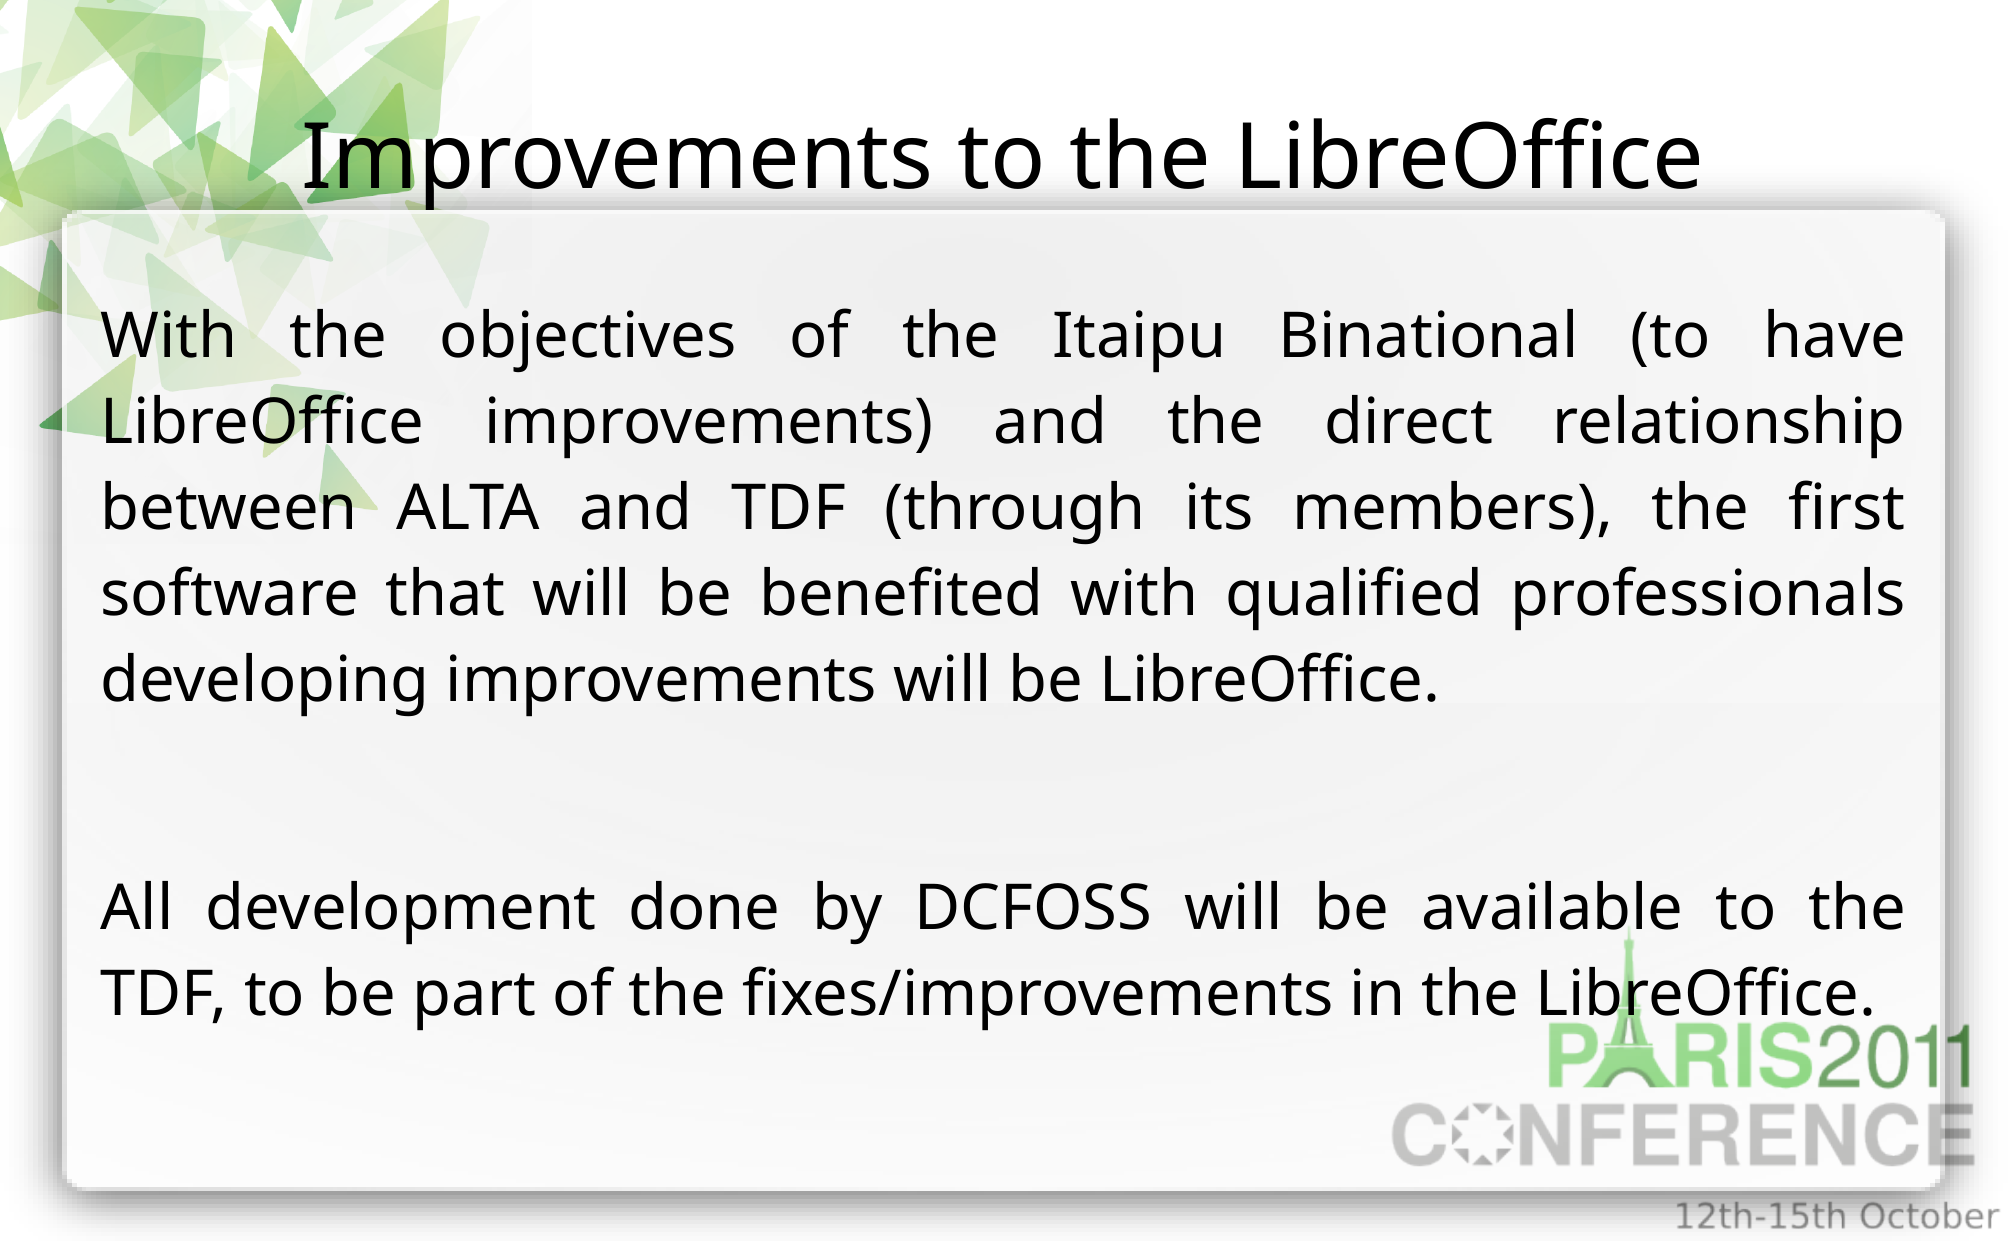

# Improvements to the LibreOffice
With the objectives of the Itaipu Binational (to have LibreOffice improvements) and the direct relationship between ALTA and TDF (through its members), the first software that will be benefited with qualified professionals developing improvements will be LibreOffice.
All development done by DCFOSS will be available to the TDF, to be part of the fixes/improvements in the LibreOffice.